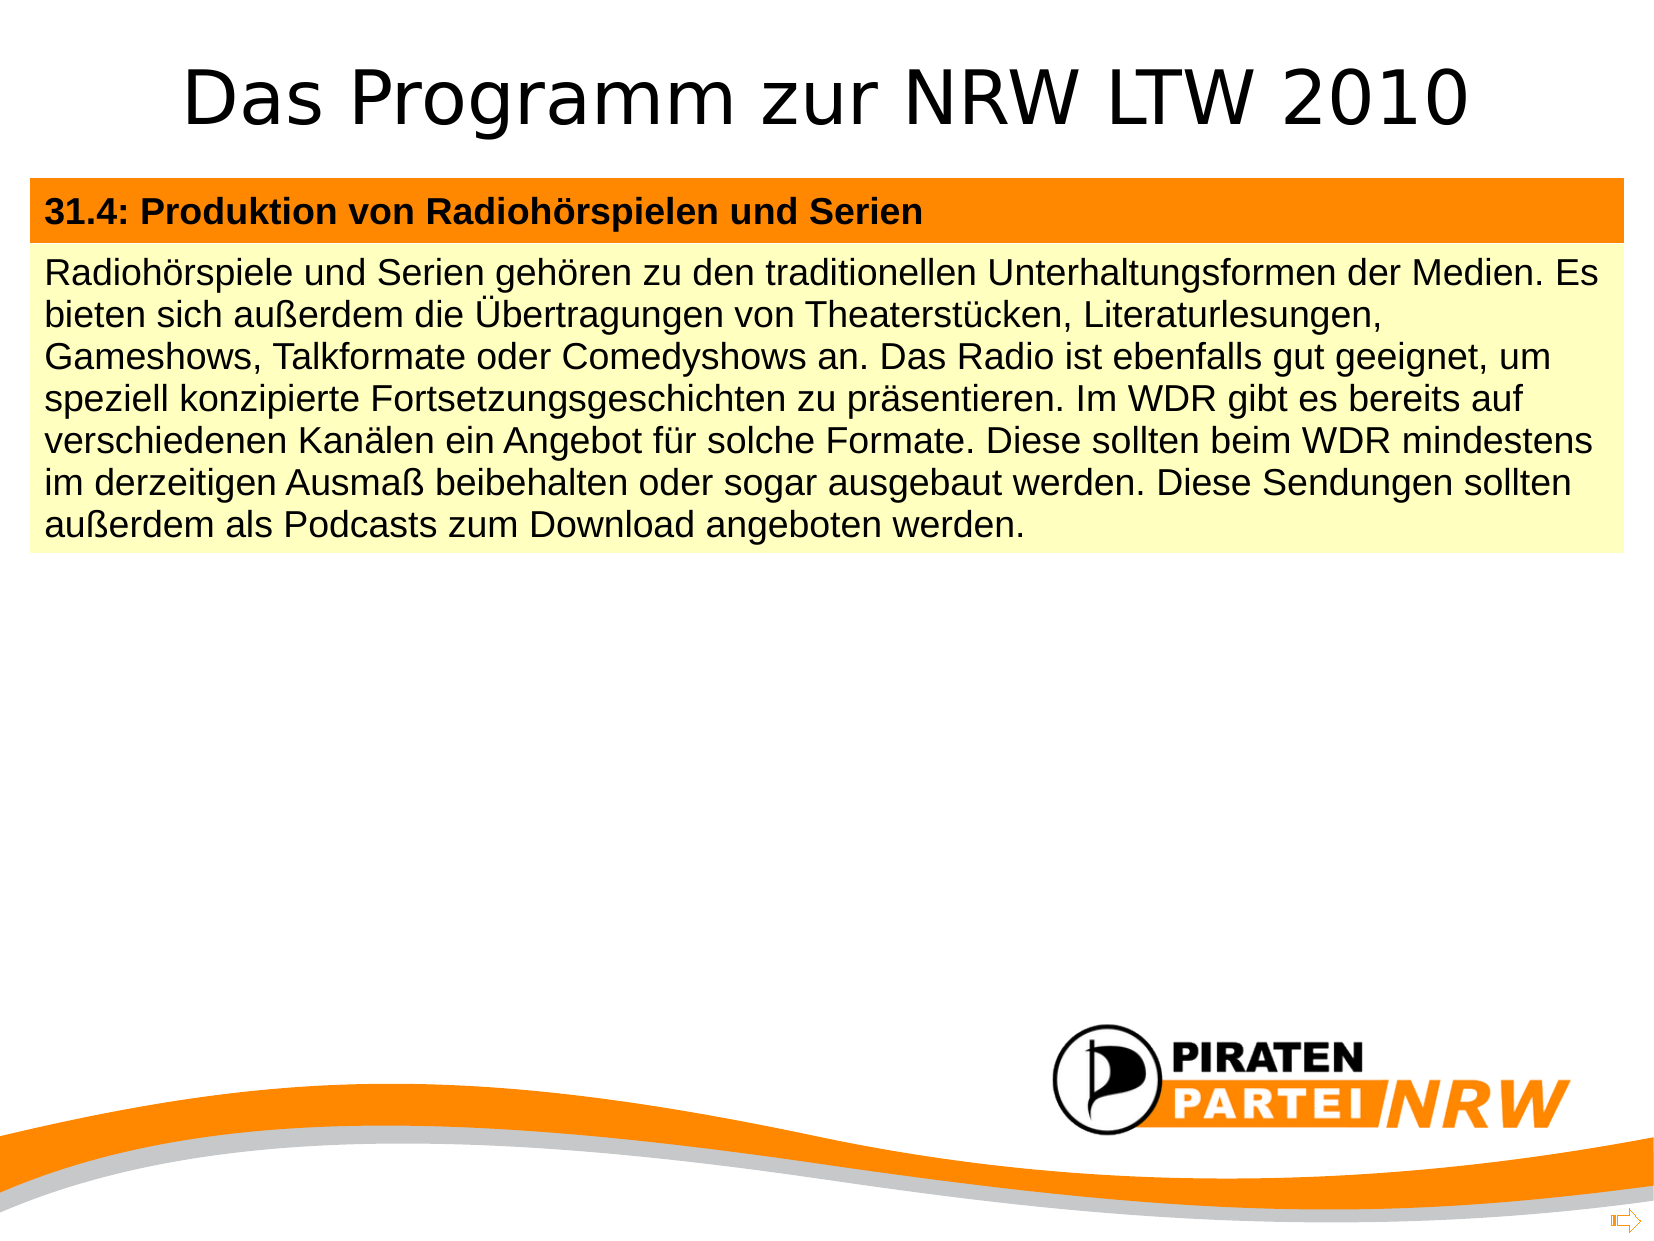

# Das Programm zur NRW LTW 2010
| 31.4: ﻿Produktion von Radiohörspielen und Serien |
| --- |
| Radiohörspiele und Serien gehören zu den traditionellen Unterhaltungsformen der Medien. Es bieten sich außerdem die Übertragungen von Theaterstücken, Literaturlesungen, Gameshows, Talkformate oder Comedyshows an. Das Radio ist ebenfalls gut geeignet, um speziell konzipierte Fortsetzungsgeschichten zu präsentieren. Im WDR gibt es bereits auf verschiedenen Kanälen ein Angebot für solche Formate. Diese sollten beim WDR mindestens im derzeitigen Ausmaß beibehalten oder sogar ausgebaut werden. Diese Sendungen sollten außerdem als Podcasts zum Download angeboten werden. |